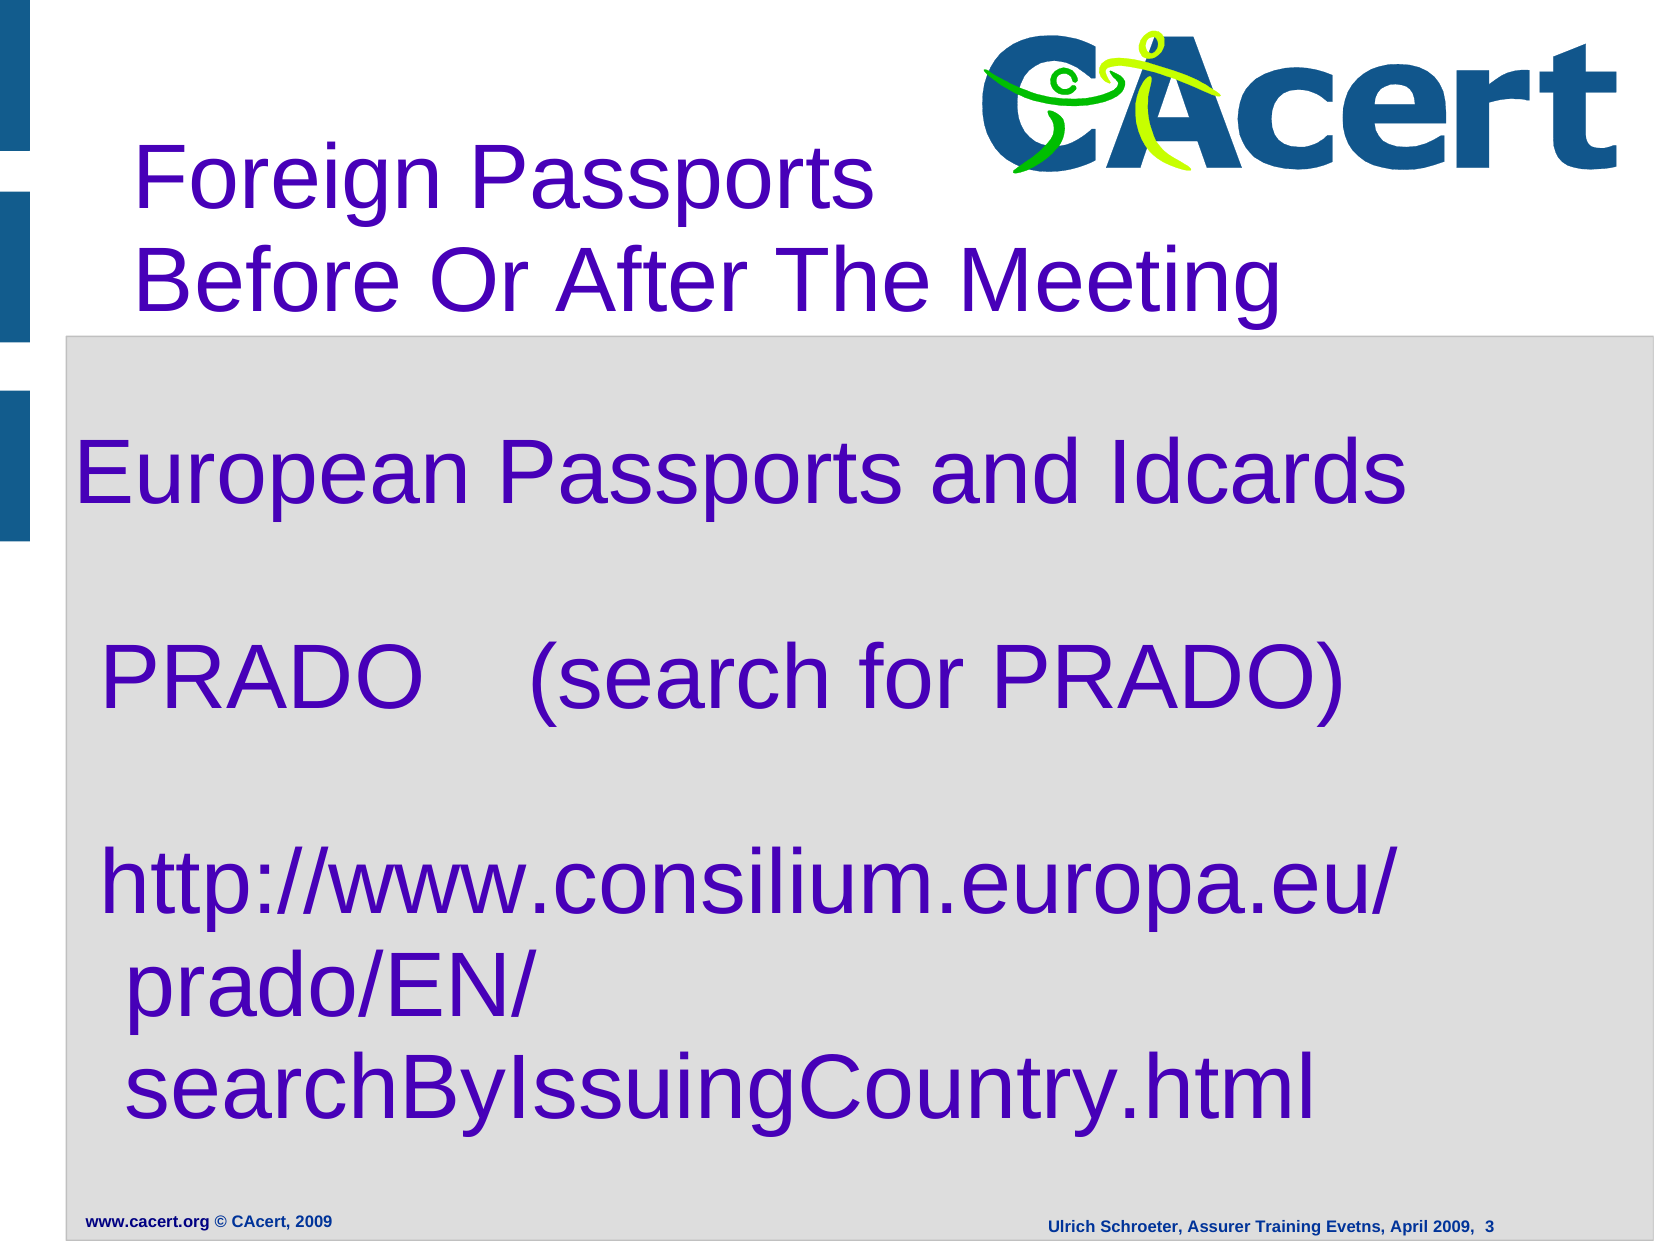

Foreign Passports
Before Or After The Meeting
European Passports and Idcards
 PRADO (search for PRADO)
 http://www.consilium.europa.eu/
 prado/EN/
 searchByIssuingCountry.html